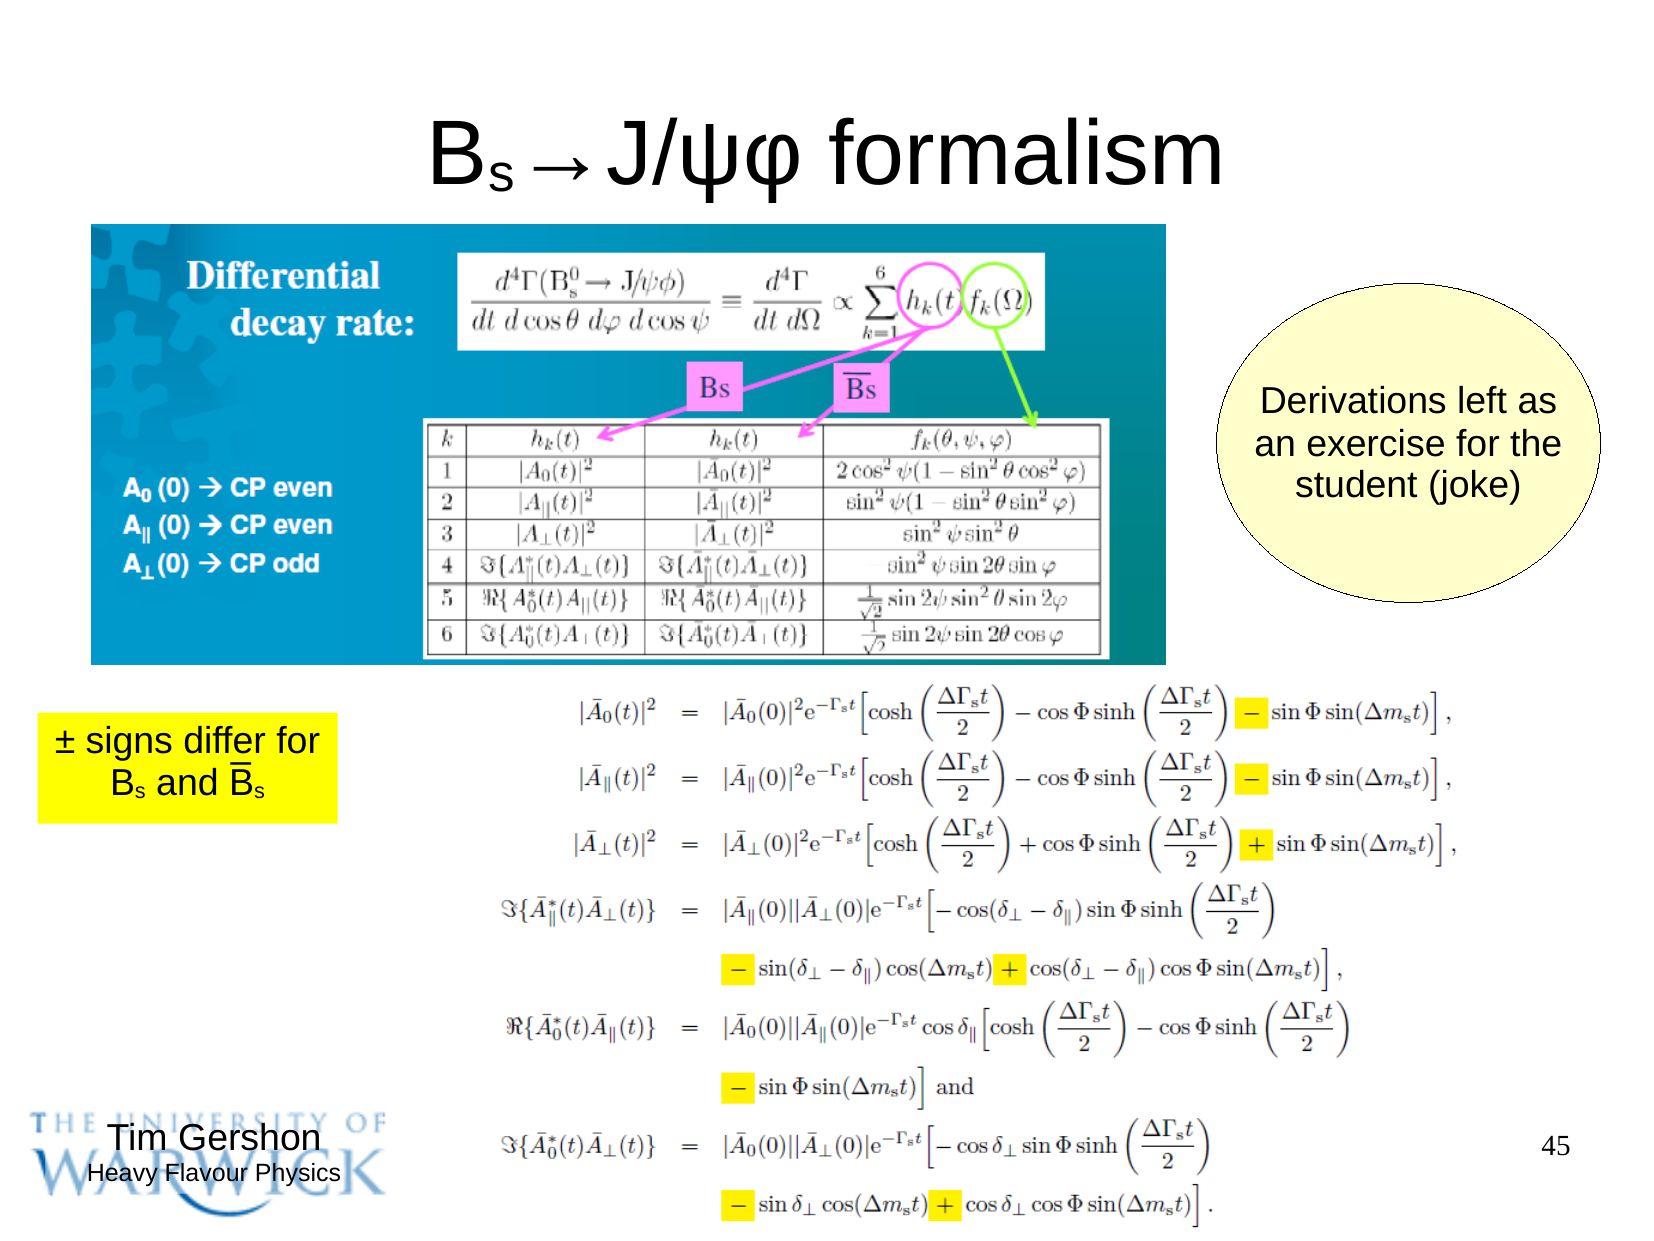

# Bs→J/ψφ formalism
Derivations left as
an exercise for the
student (joke)
± signs differ for Bs and Bs
–
Tim Gershon
Heavy Flavour Physics
45